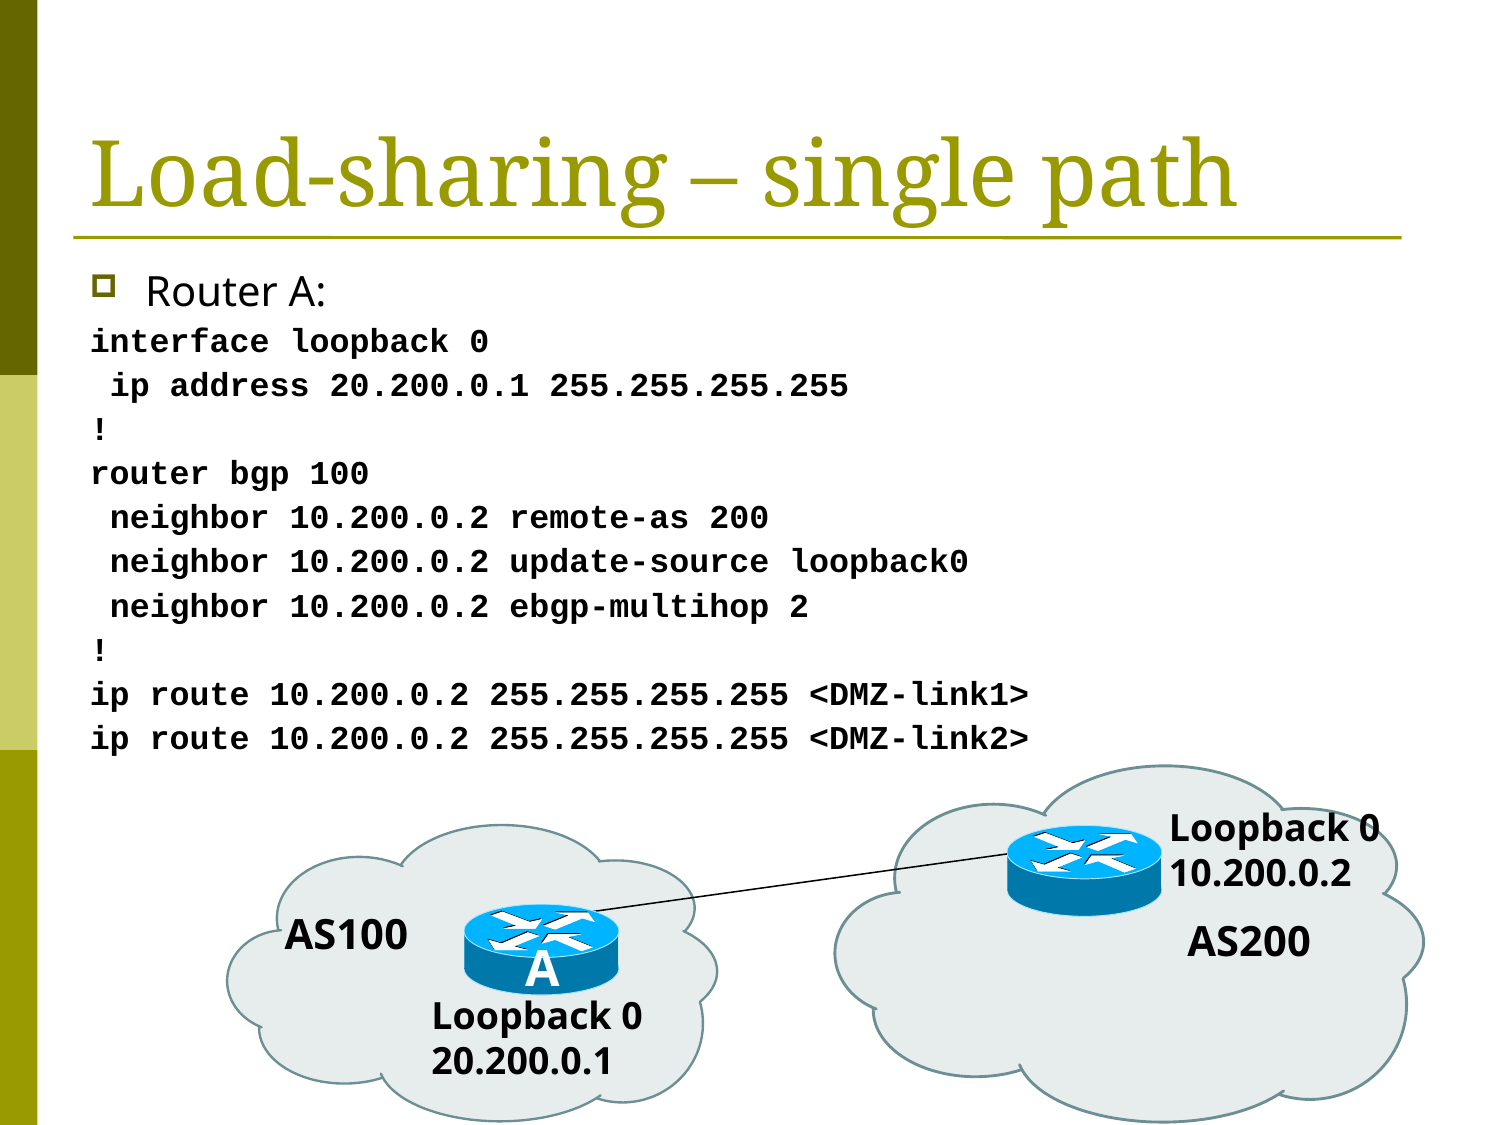

# Load-sharing – single path
Router A:
interface loopback 0
 ip address 20.200.0.1 255.255.255.255
!
router bgp 100
 neighbor 10.200.0.2 remote-as 200
 neighbor 10.200.0.2 update-source loopback0
 neighbor 10.200.0.2 ebgp-multihop 2
!
ip route 10.200.0.2 255.255.255.255 <DMZ-link1>
ip route 10.200.0.2 255.255.255.255 <DMZ-link2>
Loopback 0
10.200.0.2
AS100
AS200
A
Loopback 0
20.200.0.1